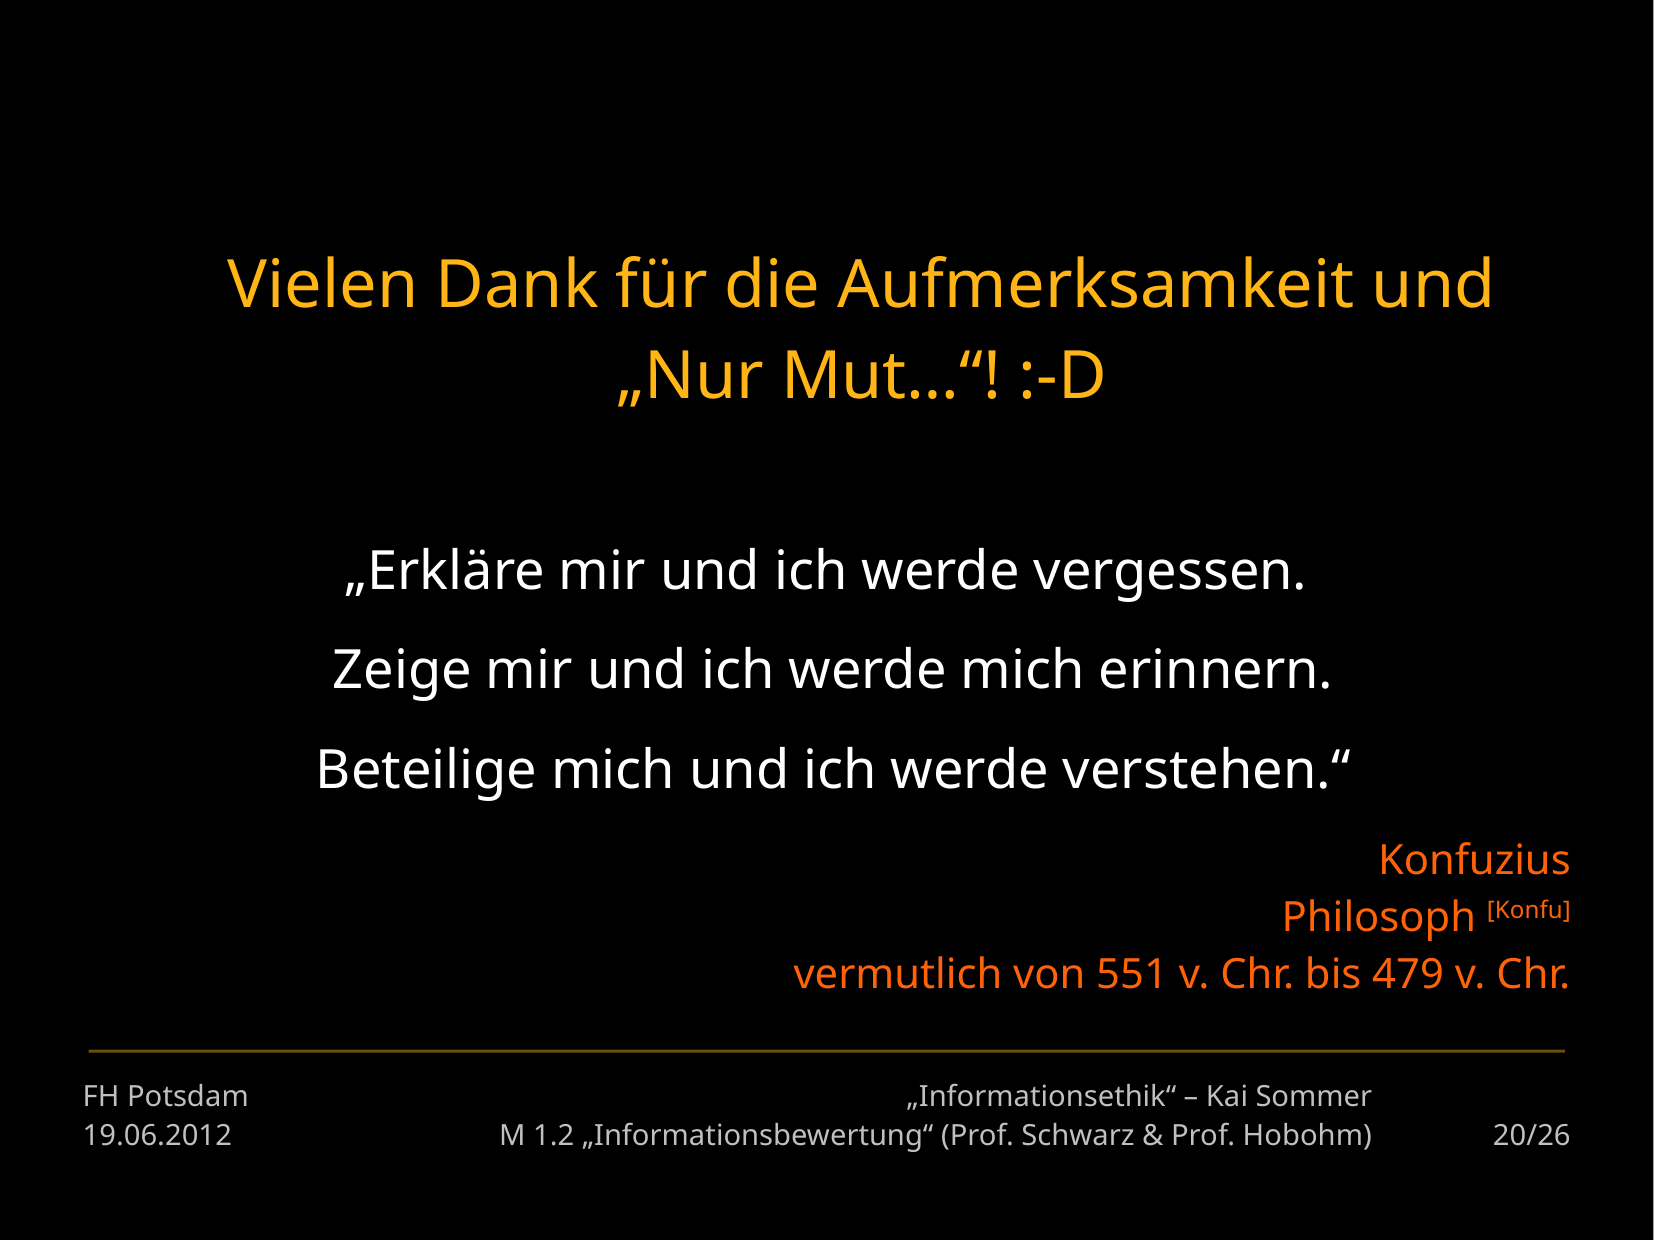

# Vielen Dank für die Aufmerksamkeit und „Nur Mut…“! :-D
„Erkläre mir und ich werde vergessen.
 Zeige mir und ich werde mich erinnern.
 Beteilige mich und ich werde verstehen.“
Konfuzius
Philosoph [Konfu]
vermutlich von 551 v. Chr. bis 479 v. Chr.
20